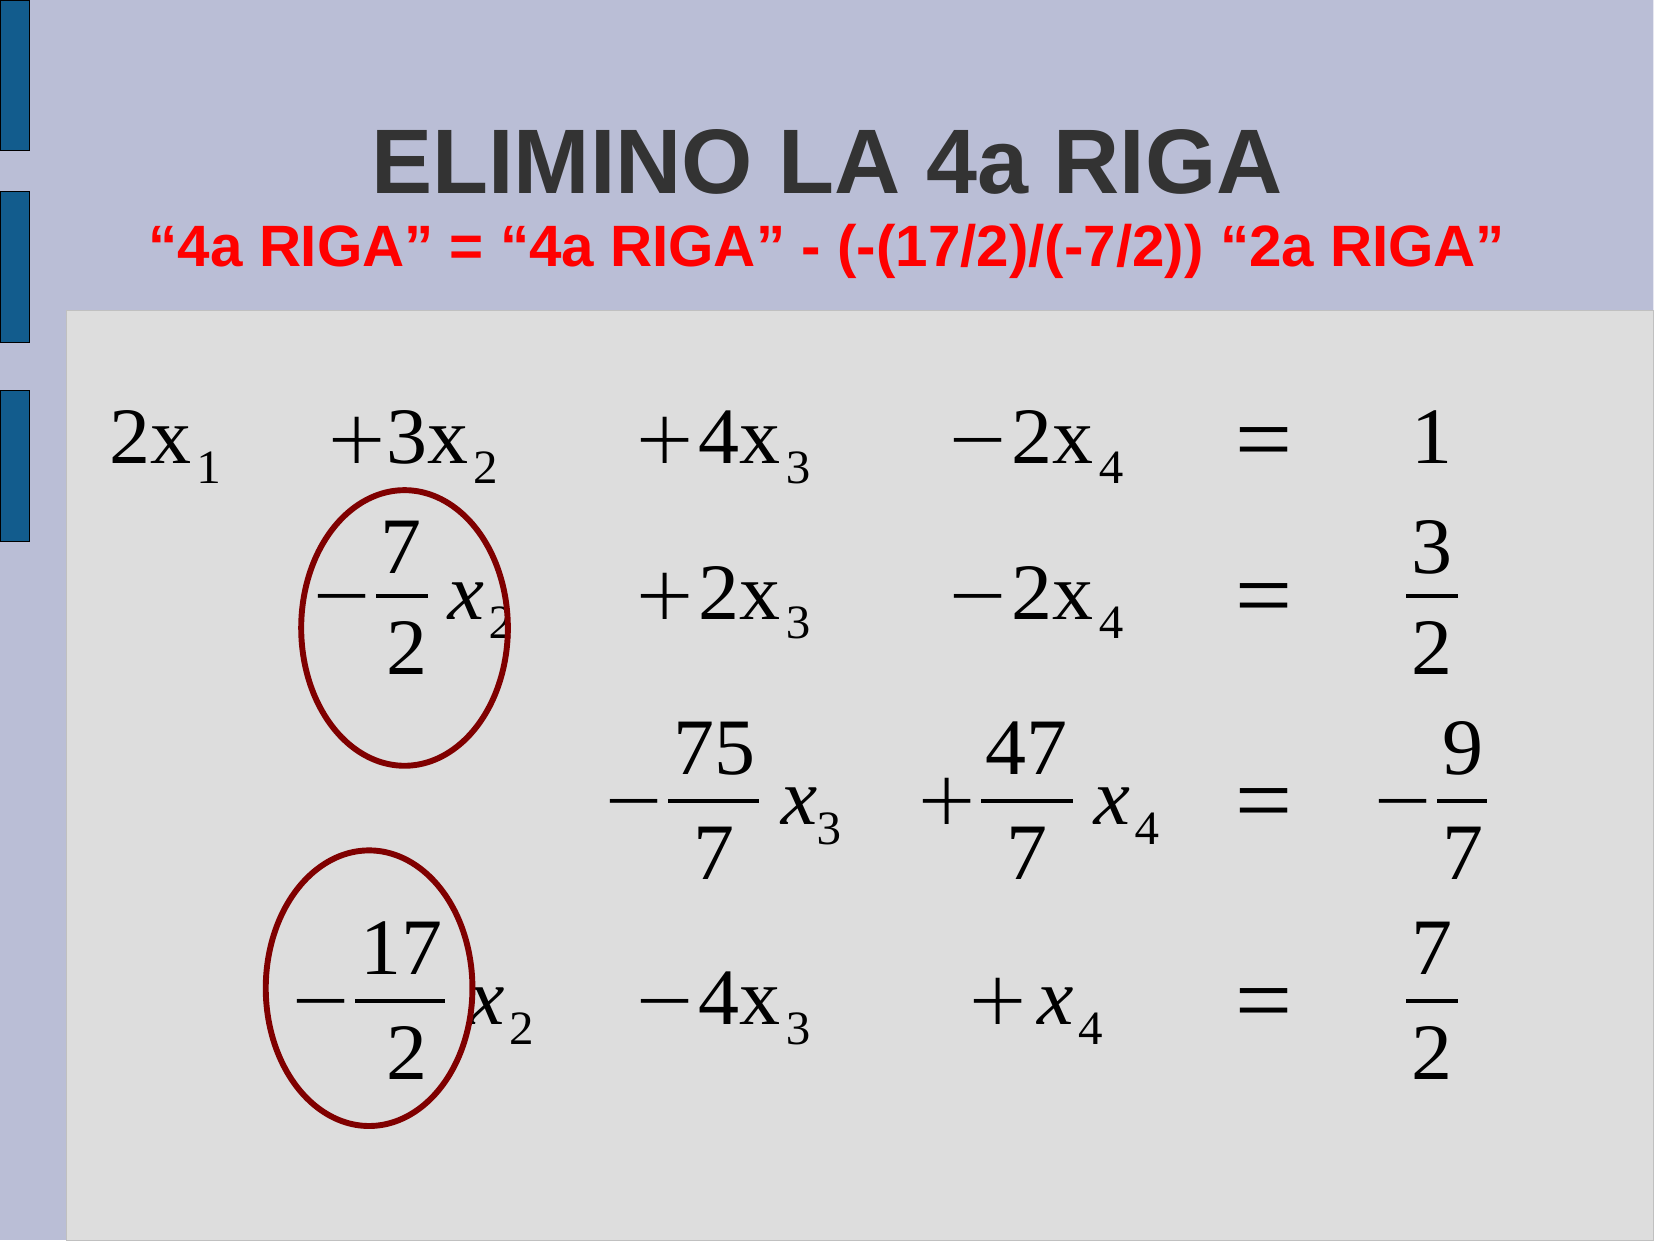

# ELIMINO LA 4a RIGA “4a RIGA” = “4a RIGA” - (-(17/2)/(-7/2)) “2a RIGA”